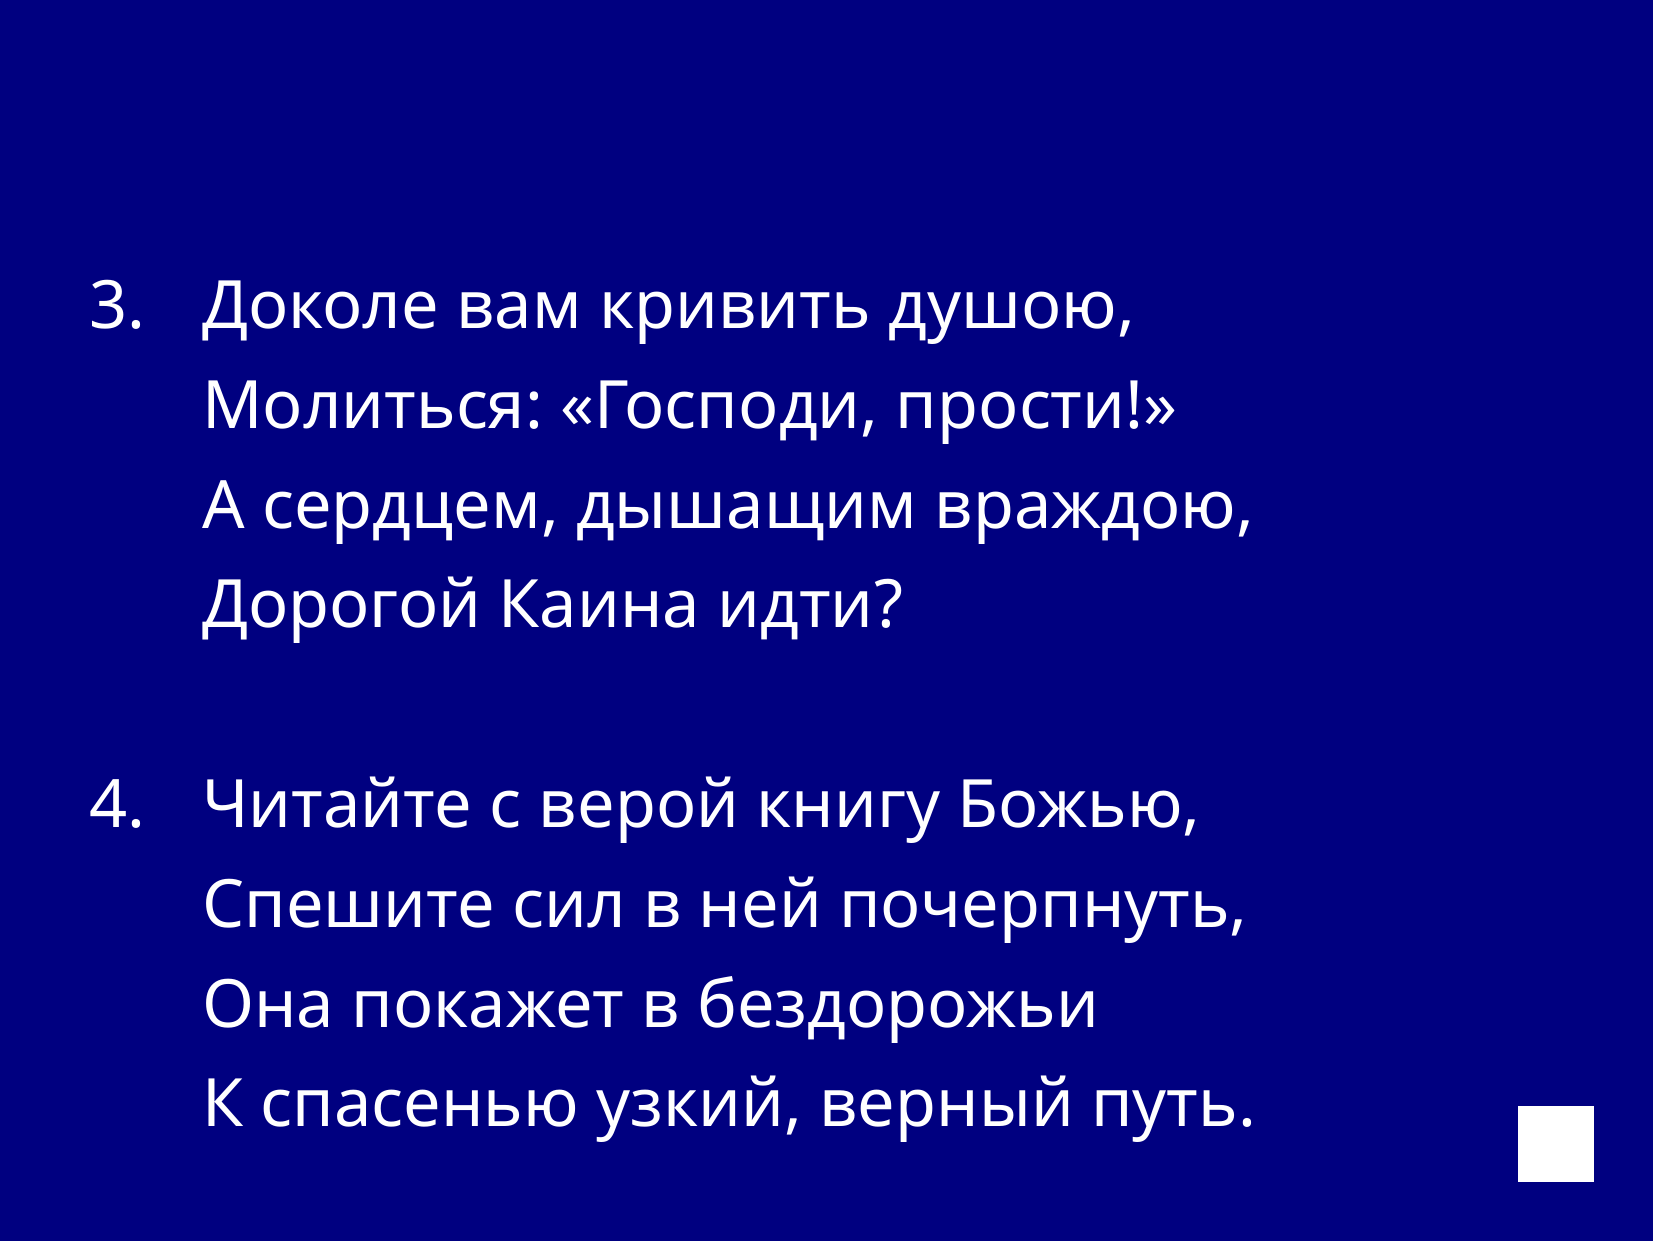

3.	Доколе вам кривить душою,
	Молиться: «Господи, прости!»
	А сердцем, дышащим враждою,
	Дорогой Каина идти?
4.	Читайте с верой книгу Божью,
	Спешите сил в ней почерпнуть,
	Она покажет в бездорожьи
	К спасенью узкий, верный путь.